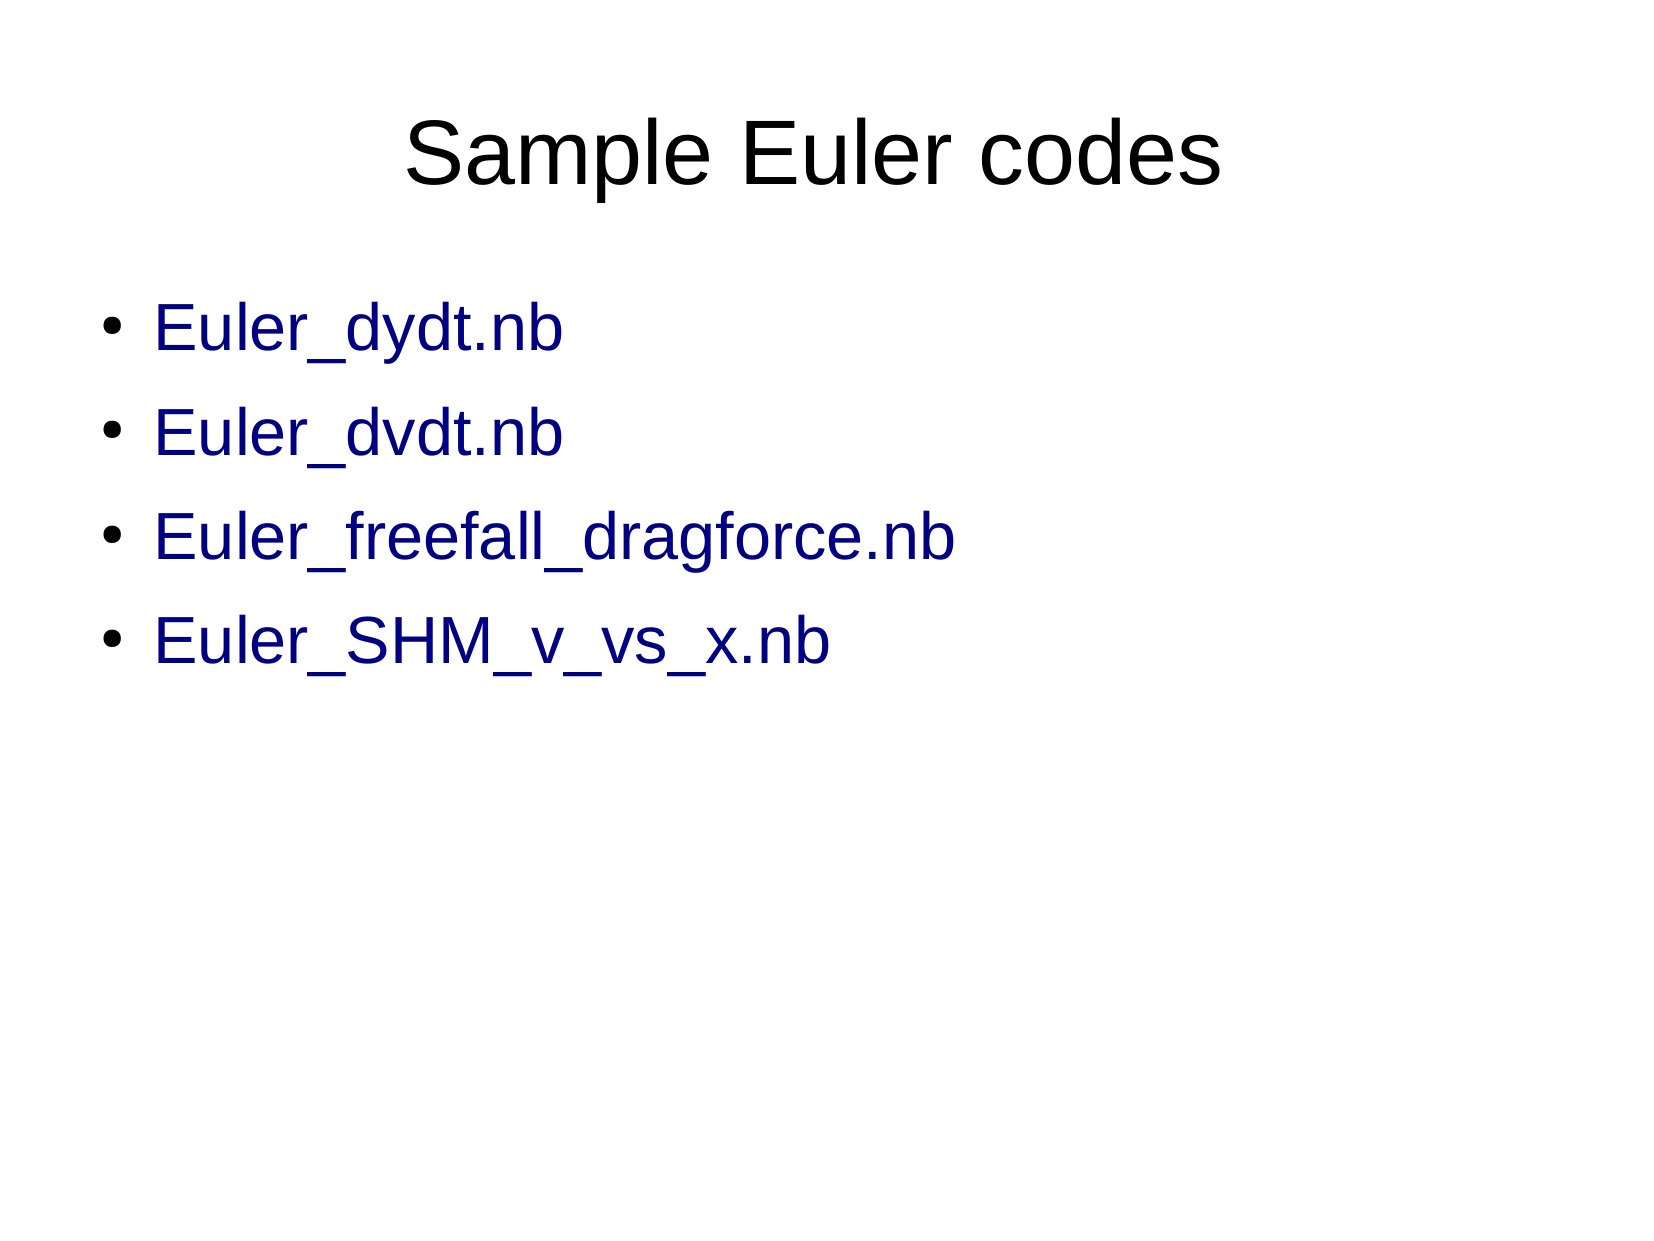

# Sample Euler codes
Euler_dydt.nb
Euler_dvdt.nb
Euler_freefall_dragforce.nb
Euler_SHM_v_vs_x.nb